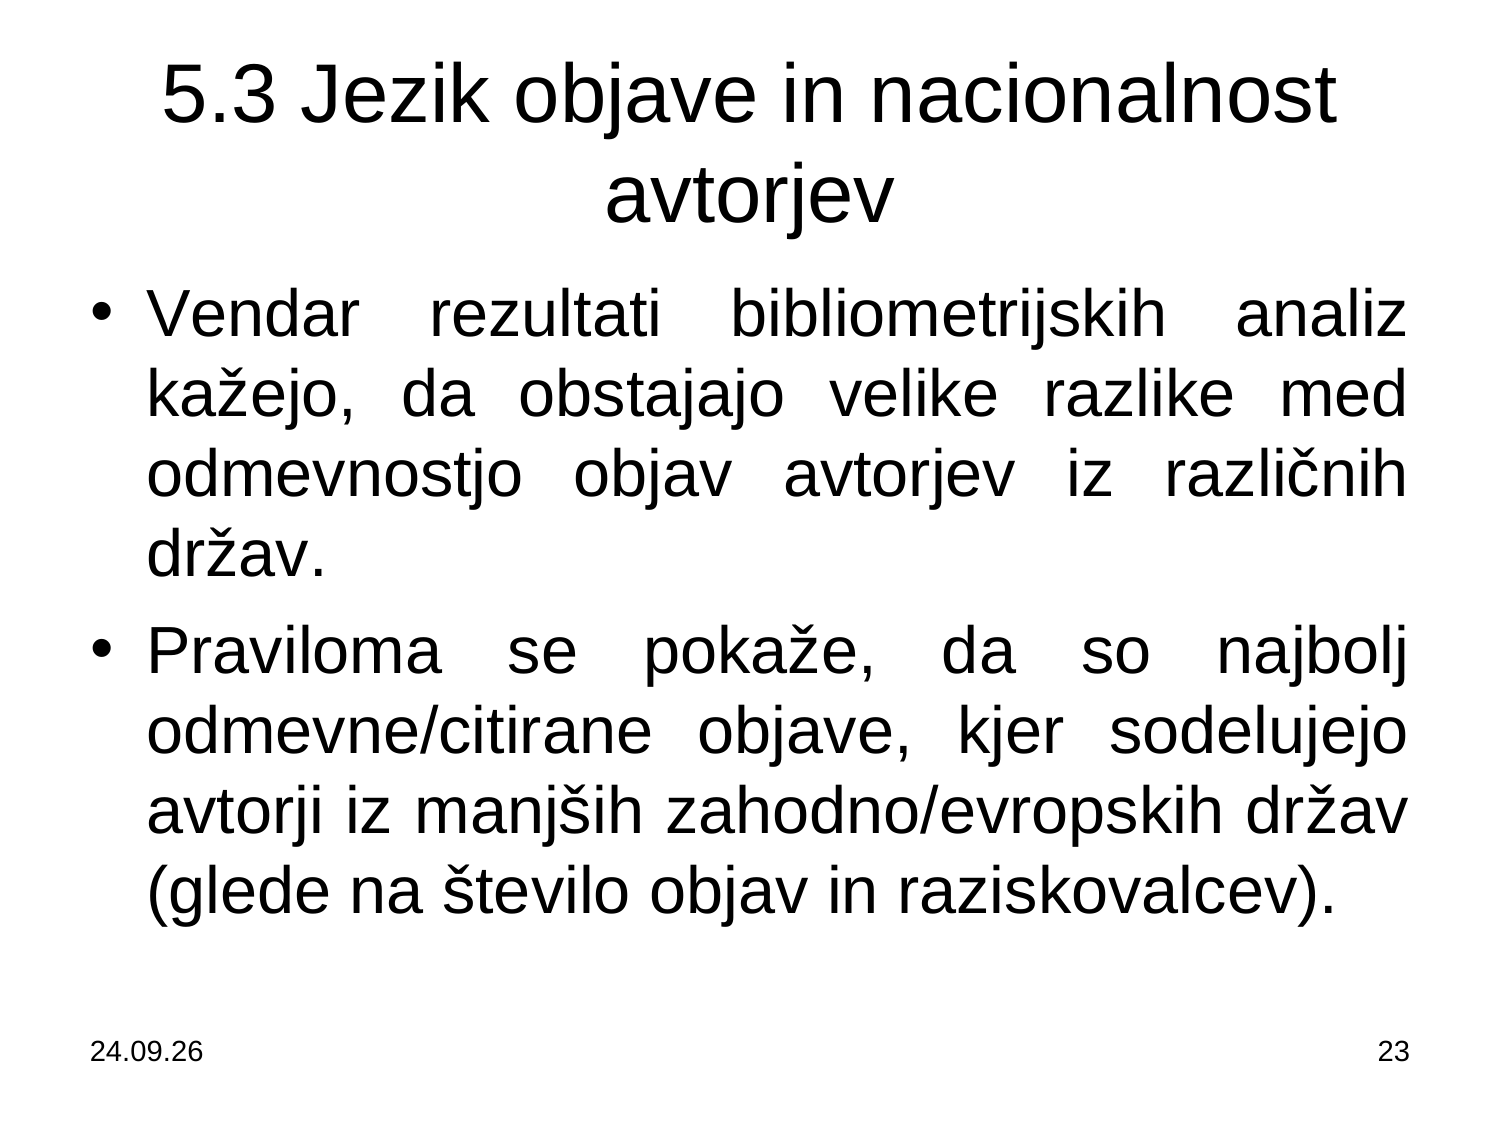

# 5.3 Jezik objave in nacionalnost avtorjev
Vendar rezultati bibliometrijskih analiz kažejo, da obstajajo velike razlike med odmevnostjo objav avtorjev iz različnih držav.
Praviloma se pokaže, da so najbolj odmevne/citirane objave, kjer sodelujejo avtorji iz manjših zahodno/evropskih držav (glede na število objav in raziskovalcev).